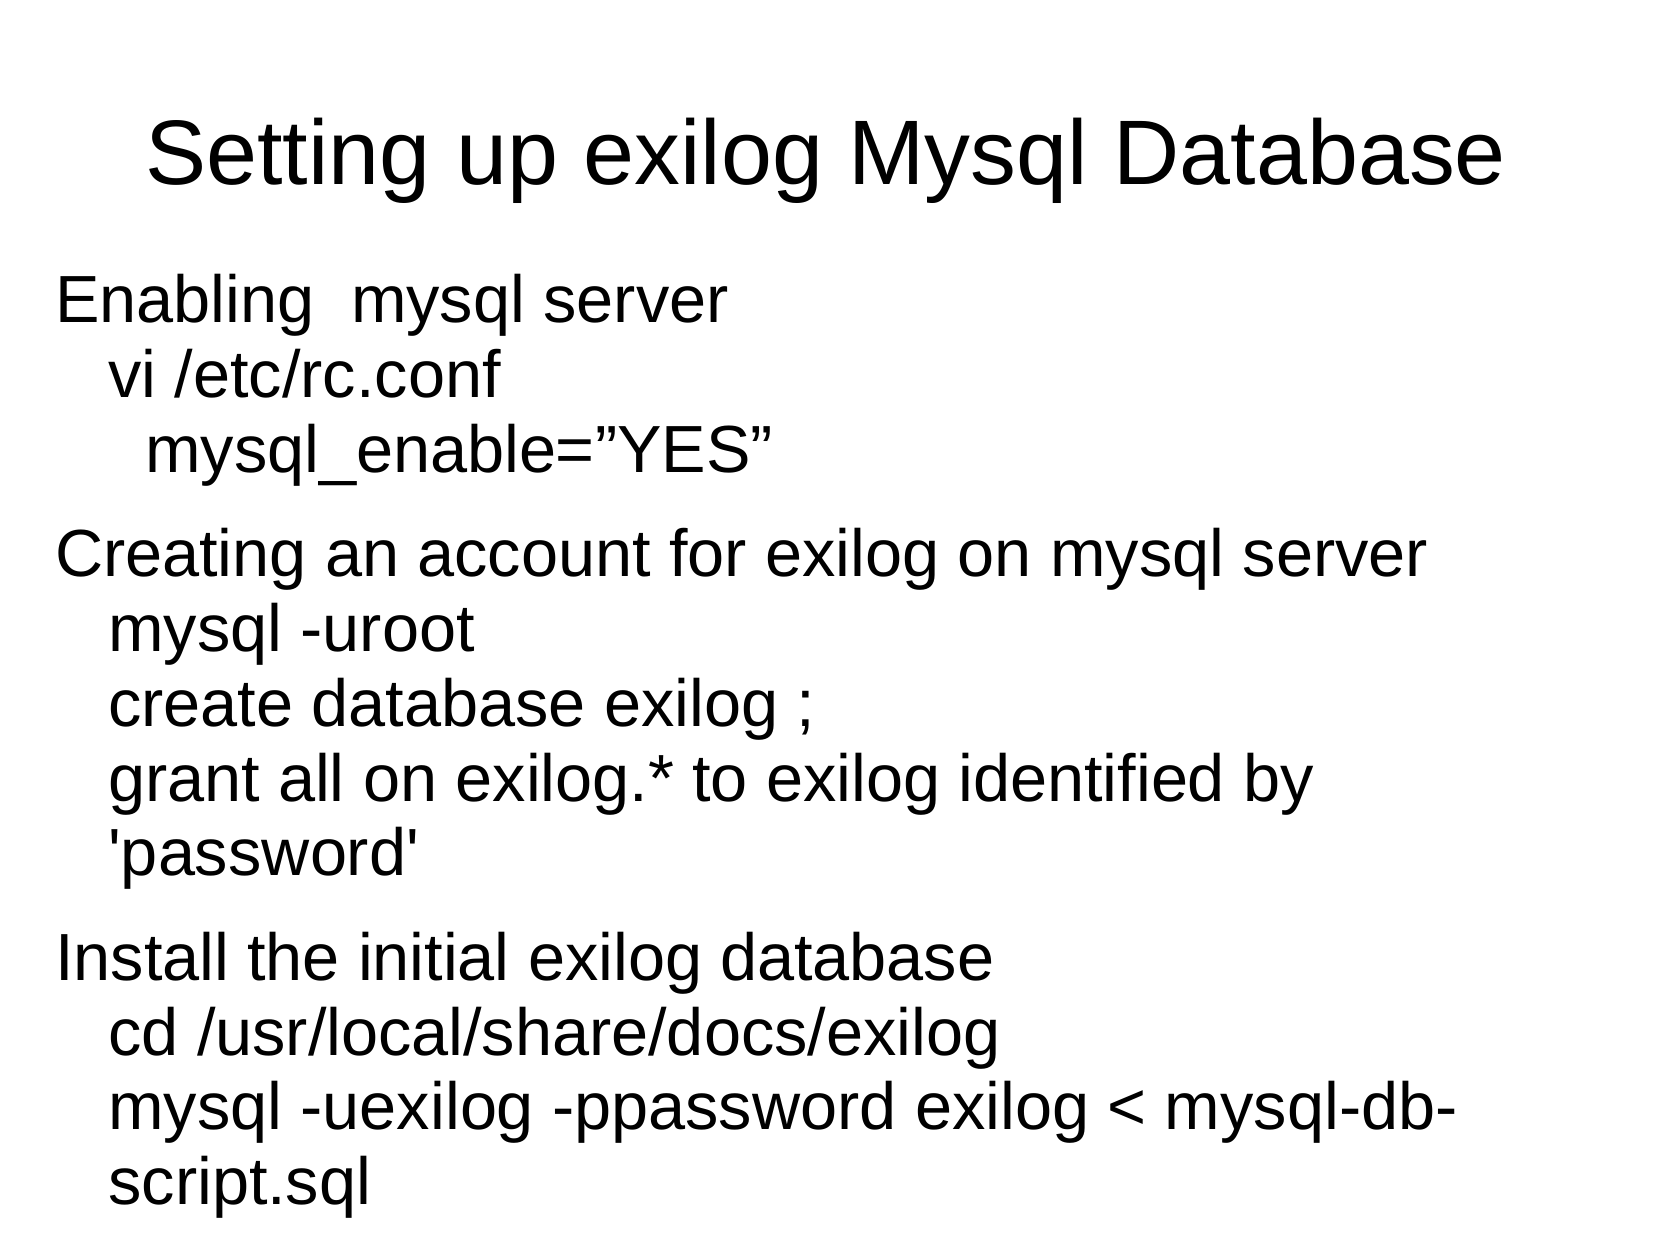

# Setting up exilog Mysql Database
Enabling mysql server 	 vi /etc/rc.conf mysql_enable=”YES”
Creating an account for exilog on mysql server mysql -uroot create database exilog ; grant all on exilog.* to exilog identified by 'password'
Install the initial exilog database							cd /usr/local/share/docs/exilog mysql -uexilog -ppassword exilog < mysql-db-script.sql